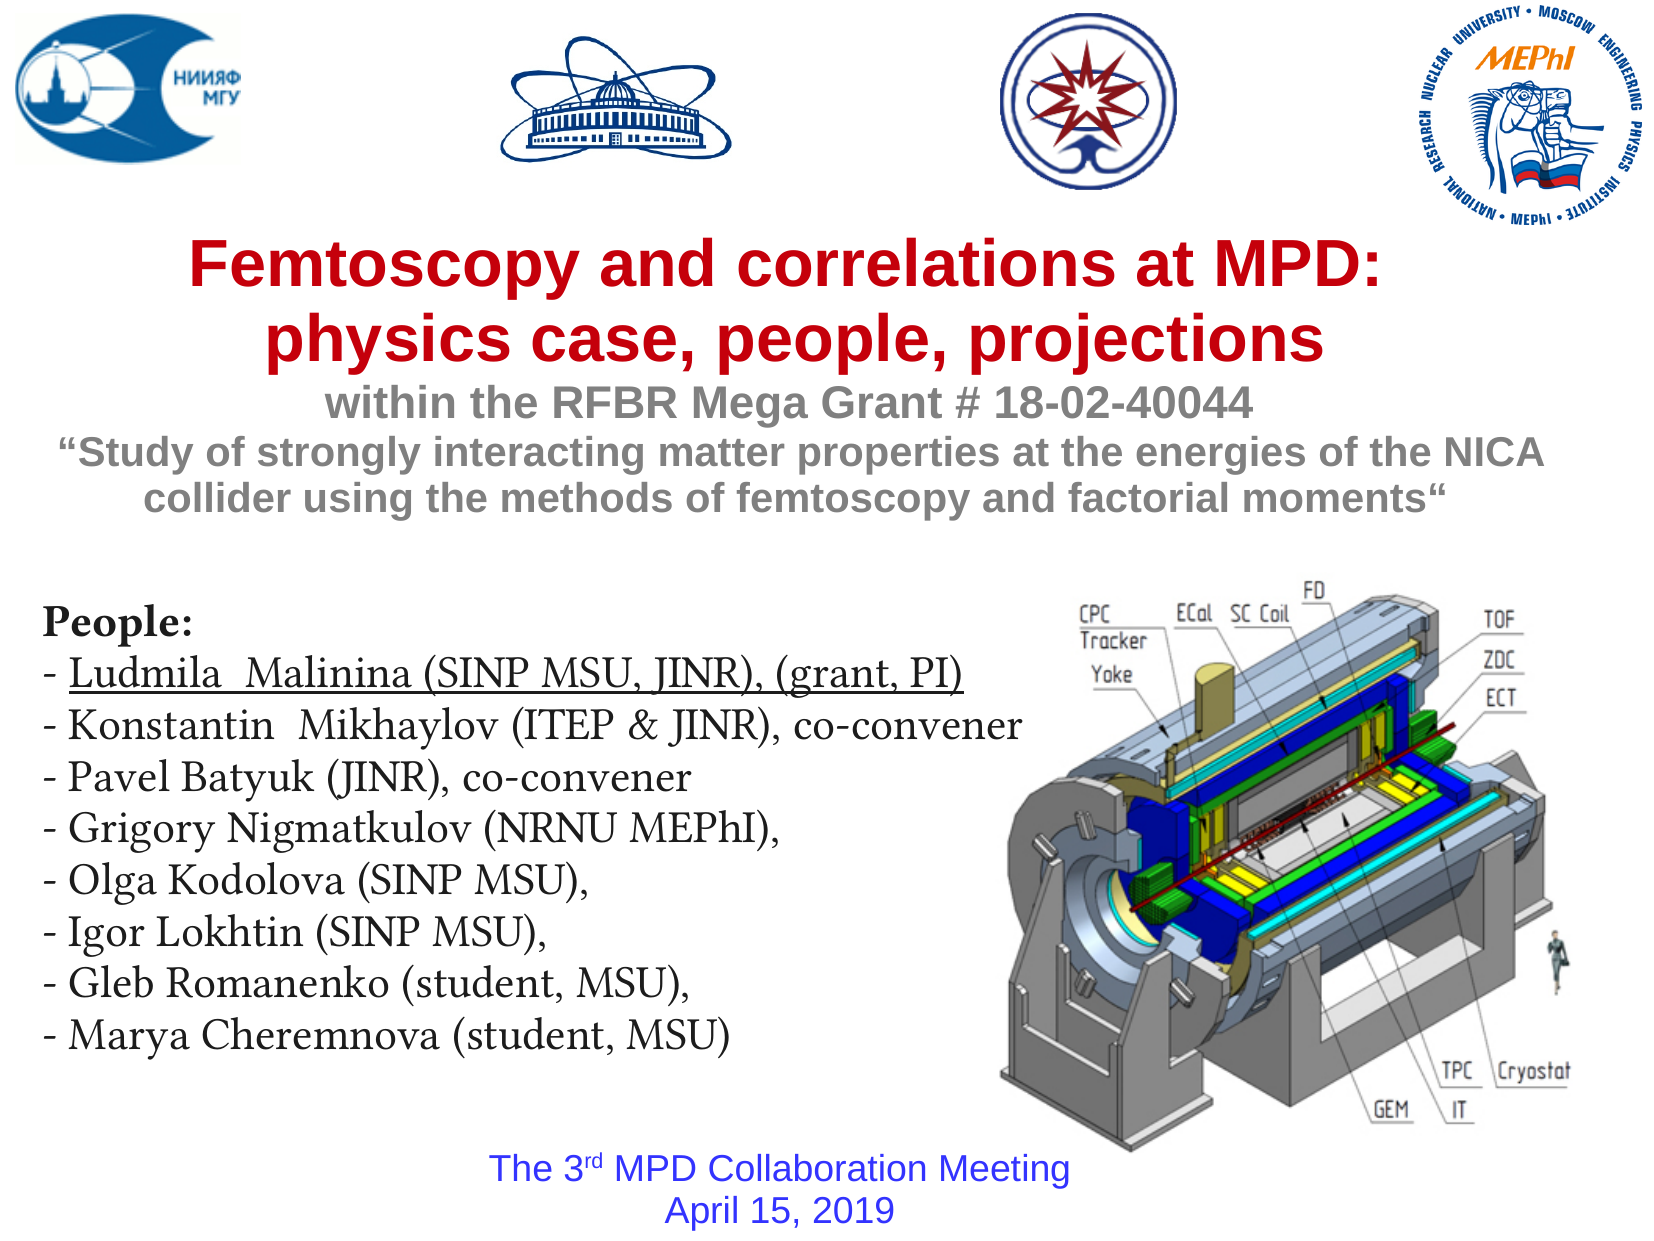

# Femtoscopy and correlations at MPD: physics case, people, projections within the RFBR Mega Grant # 18-02-40044 “Study of strongly interacting matter properties at the energies of the NICA collider using the methods of femtoscopy and factorial moments“
People:
- Ludmila Malinina (SINP MSU, JINR), (grant, PI)
- Konstantin Mikhaylov (ITEP & JINR), co-convener
- Pavel Batyuk (JINR), co-convener
- Grigory Nigmatkulov (NRNU MEPhI),
- Olga Kodolova (SINP MSU),
- Igor Lokhtin (SINP MSU),
- Gleb Romanenko (student, MSU),
- Marya Cheremnova (student, MSU)
The 3rd MPD Collaboration Meeting
April 15, 2019